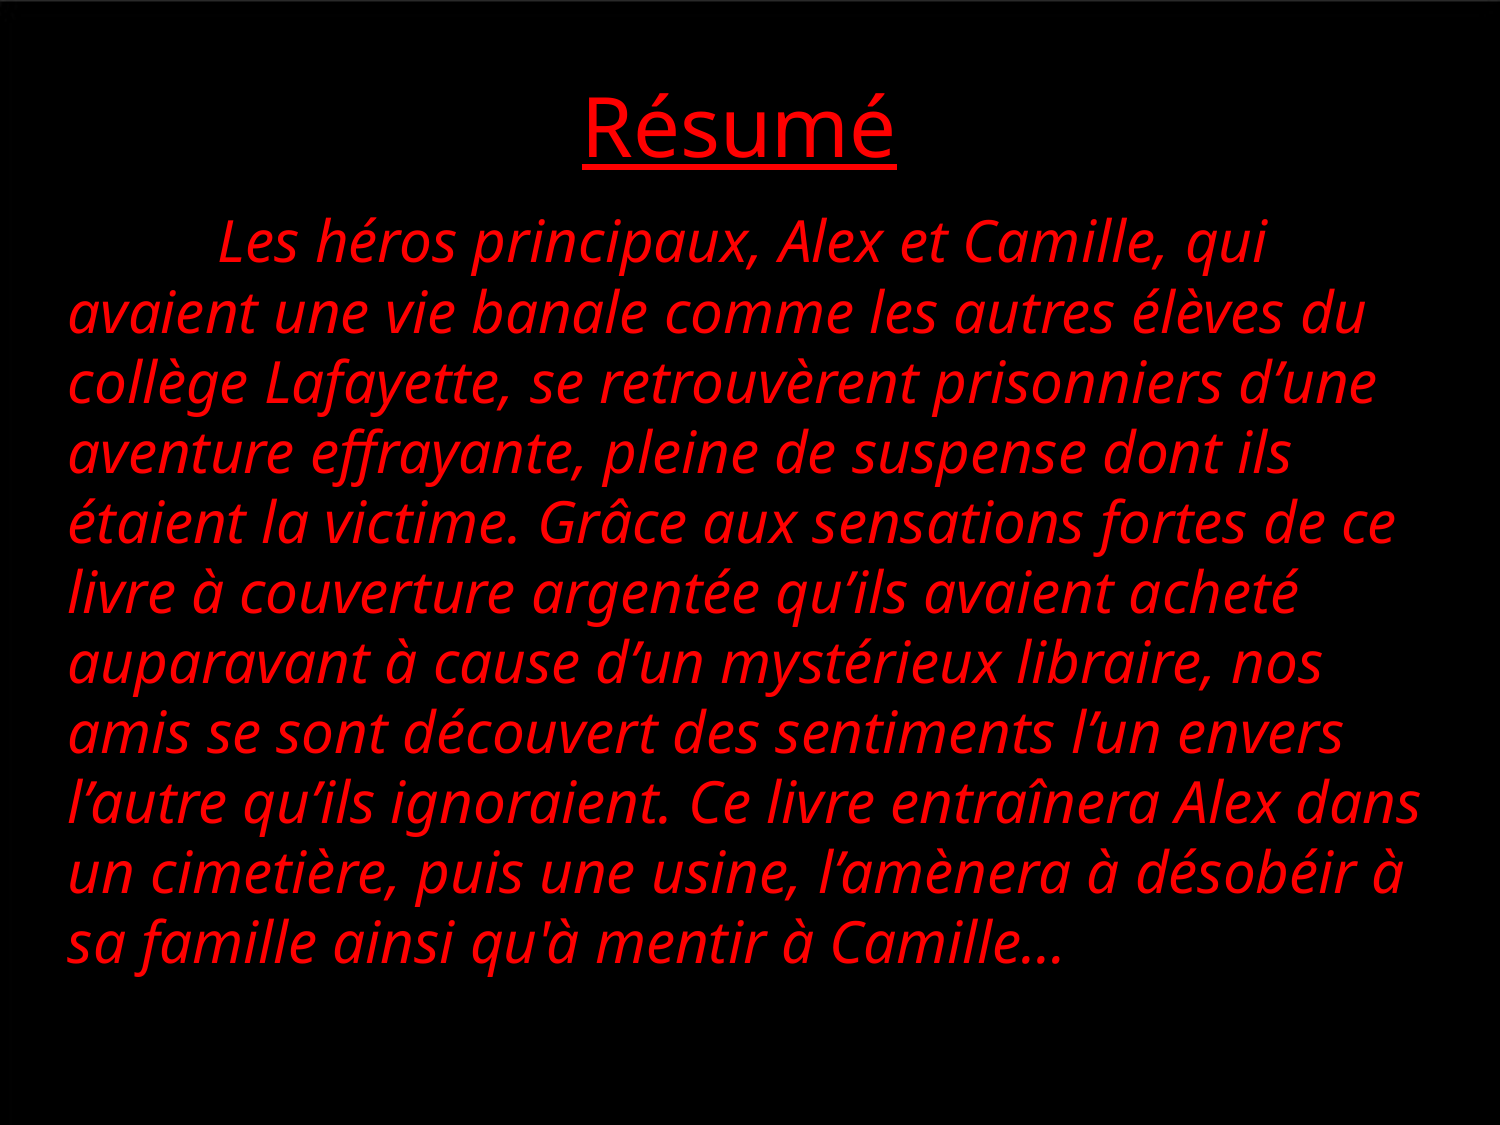

Résumé
	Les héros principaux, Alex et Camille, qui avaient une vie banale comme les autres élèves du collège Lafayette, se retrouvèrent prisonniers d’une aventure effrayante, pleine de suspense dont ils étaient la victime. Grâce aux sensations fortes de ce livre à couverture argentée qu’ils avaient acheté auparavant à cause d’un mystérieux libraire, nos amis se sont découvert des sentiments l’un envers l’autre qu’ils ignoraient. Ce livre entraînera Alex dans un cimetière, puis une usine, l’amènera à désobéir à sa famille ainsi qu'à mentir à Camille…
14/03/11